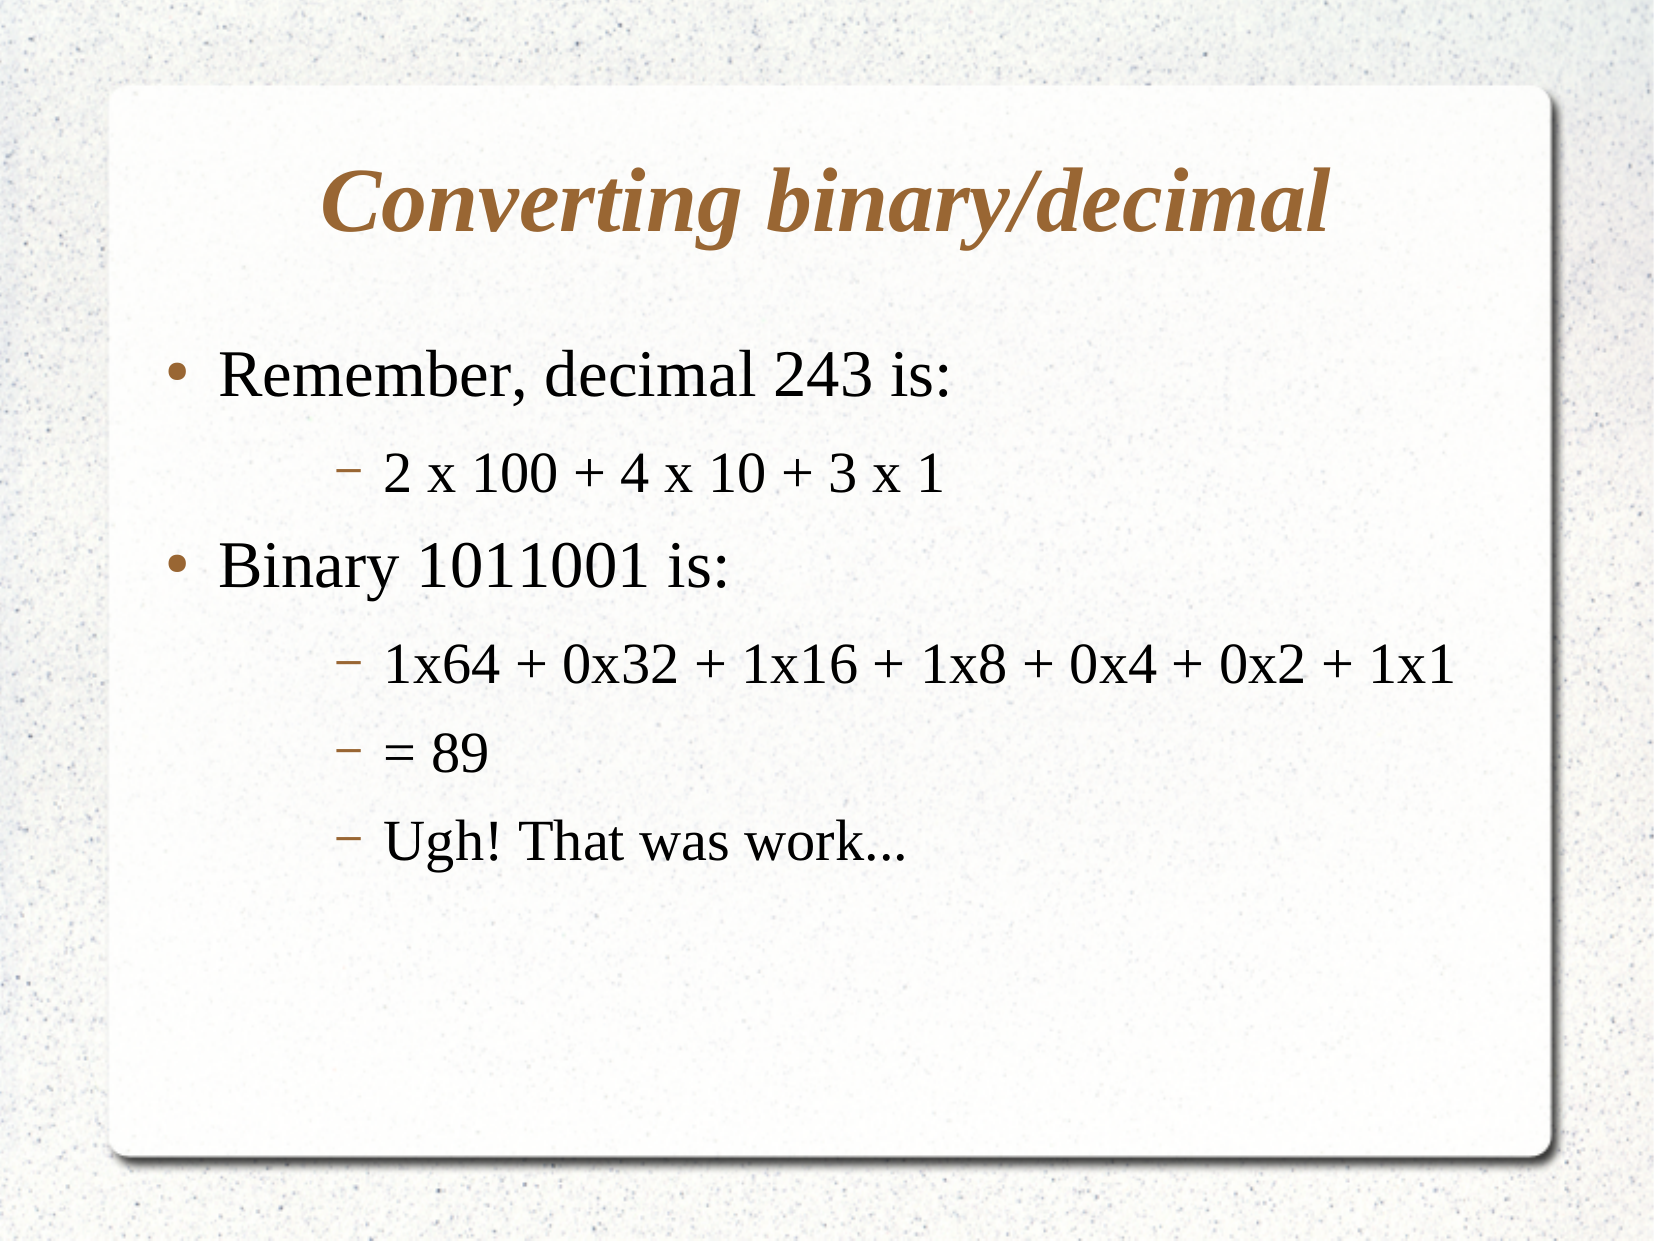

# Converting binary/decimal
Remember, decimal 243 is:
2 x 100 + 4 x 10 + 3 x 1
Binary 1011001 is:
1x64 + 0x32 + 1x16 + 1x8 + 0x4 + 0x2 + 1x1
= 89
Ugh! That was work...